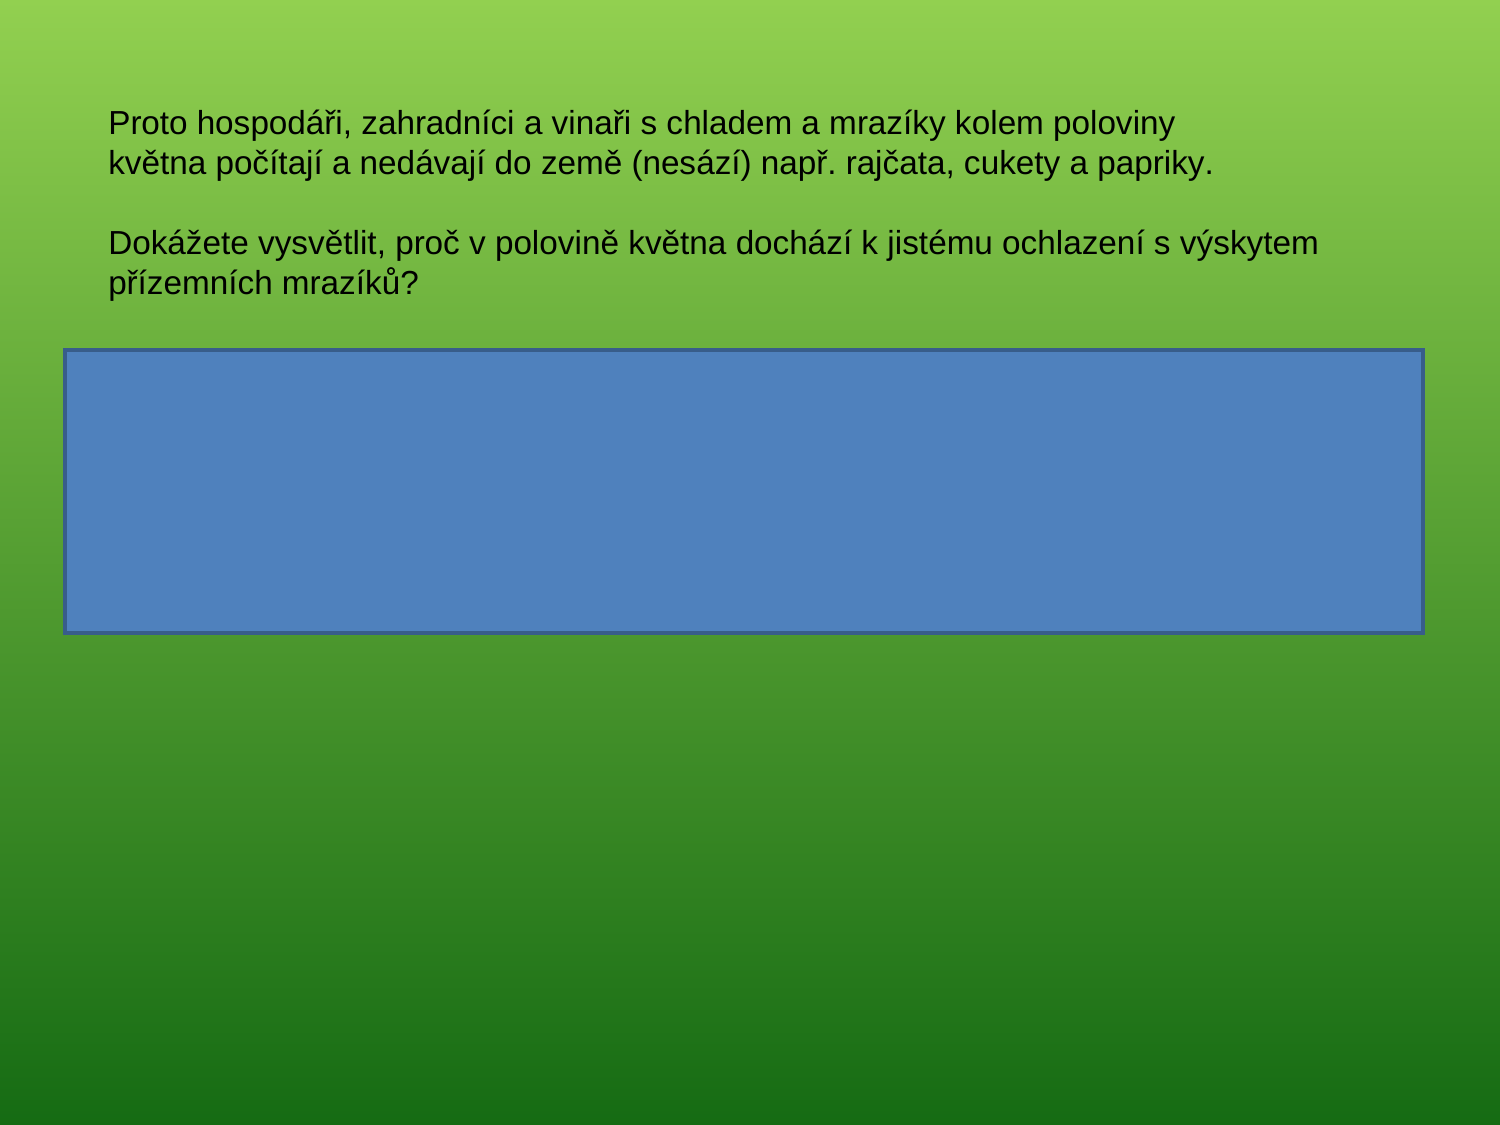

Proto hospodáři, zahradníci a vinaři s chladem a mrazíky kolem poloviny
května počítají a nedávají do země (nesází) např. rajčata, cukety a papriky.
Dokážete vysvětlit, proč v polovině května dochází k jistému ochlazení s výskytem
přízemních mrazíků?
Nejčastější příčinou vpádu studeného vzduchu na naše území bývá tlaková výše
nad Skandinávií a tlaková níže nad východní Evropou.
Mezi těmito dvěma tlakovými útvary k nám proudí studený vzduch od severu.
Dojde-li během noci k vyjasnění mohou nastat chladná rána s četnými přízemními mrazíky.